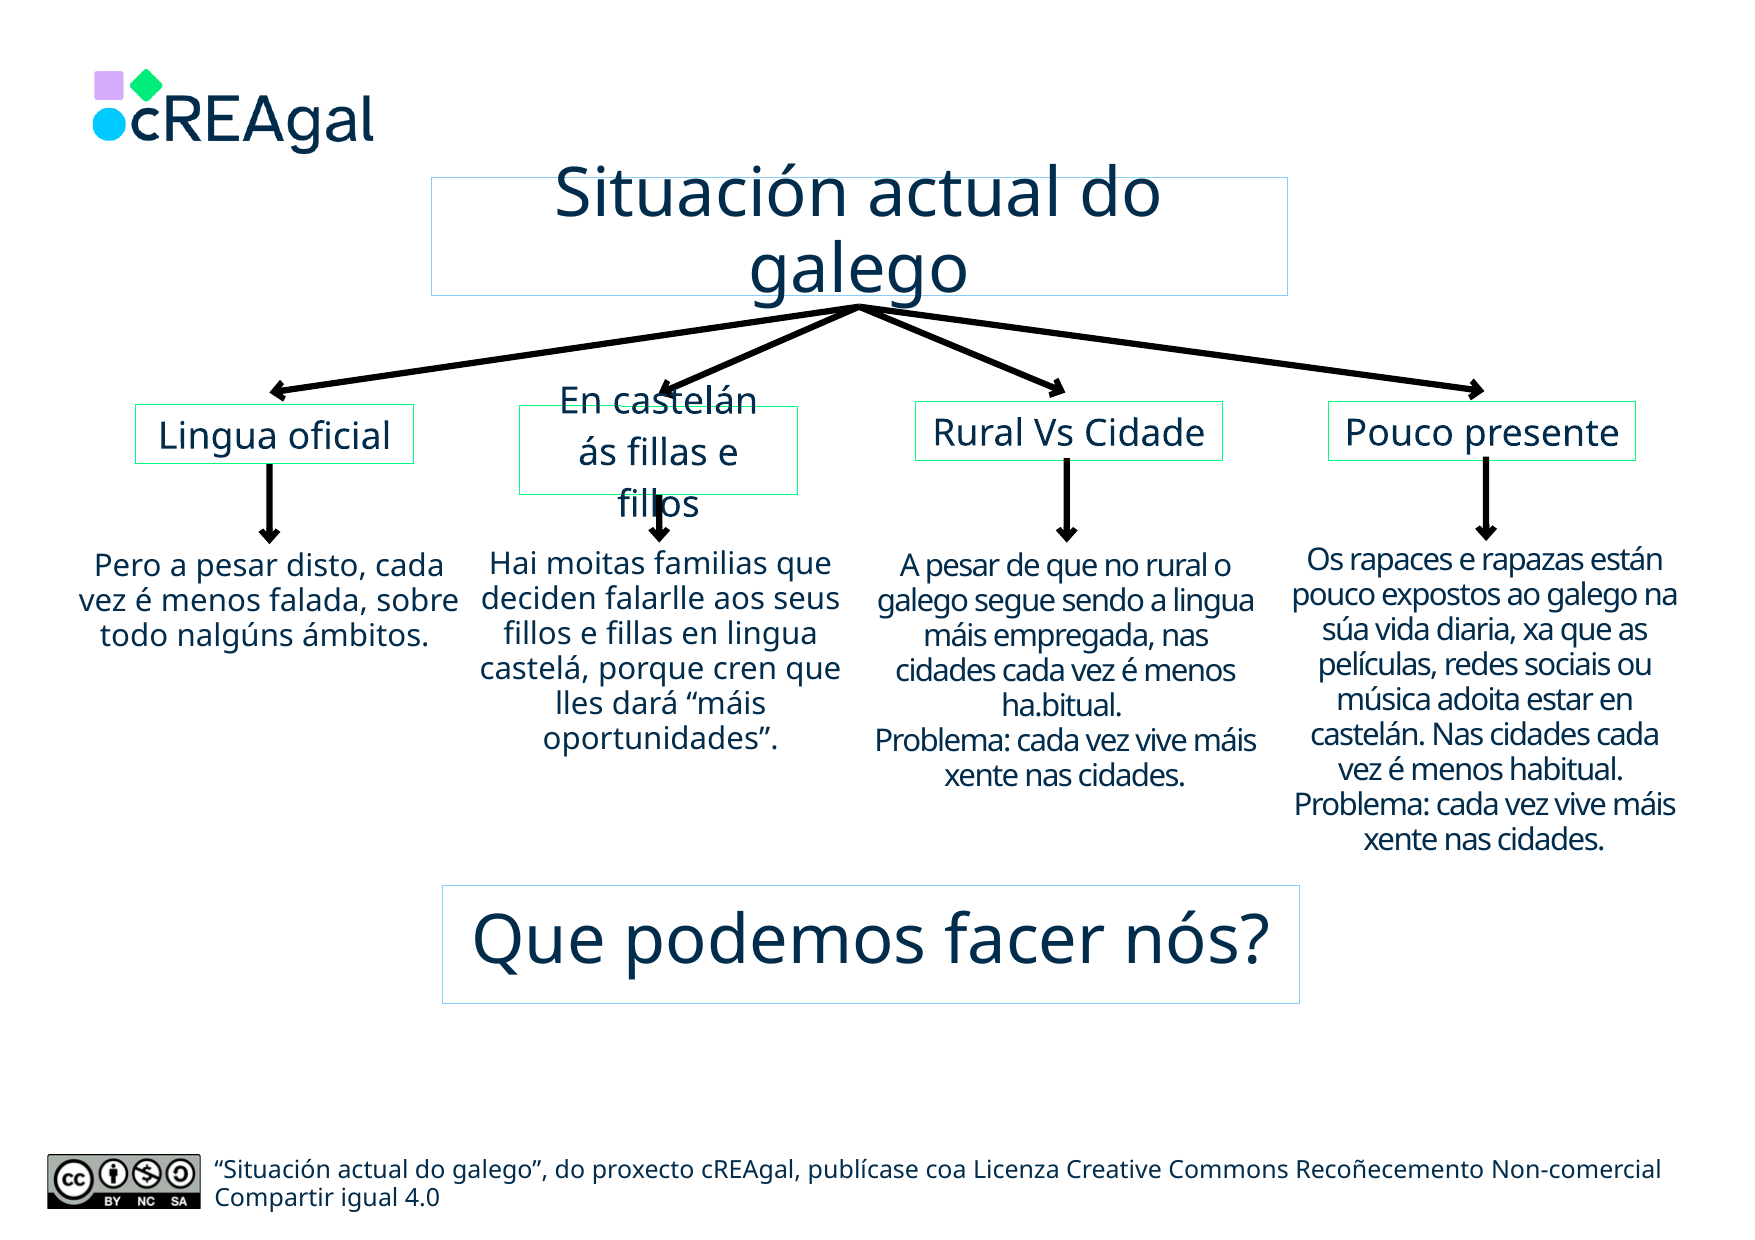

Situación actual do galego
Rural Vs Cidade
Pouco presente
Lingua oficial
En castelán ás fillas e fillos
Os rapaces e rapazas están pouco expostos ao galego na súa vida diaria, xa que as películas, redes sociais ou música adoita estar en castelán. Nas cidades cada vez é menos habitual.
Problema: cada vez vive máis xente nas cidades.
Hai moitas familias que deciden falarlle aos seus fillos e fillas en lingua castelá, porque cren que lles dará “máis oportunidades”.
Pero a pesar disto, cada vez é menos falada, sobre todo nalgúns ámbitos.
A pesar de que no rural o galego segue sendo a lingua máis empregada, nas cidades cada vez é menos ha.bitual.
Problema: cada vez vive máis xente nas cidades.
Que podemos facer nós?
“Situación actual do galego”, do proxecto cREAgal, publícase coa Licenza Creative Commons Recoñecemento Non-comercial Compartir igual 4.0